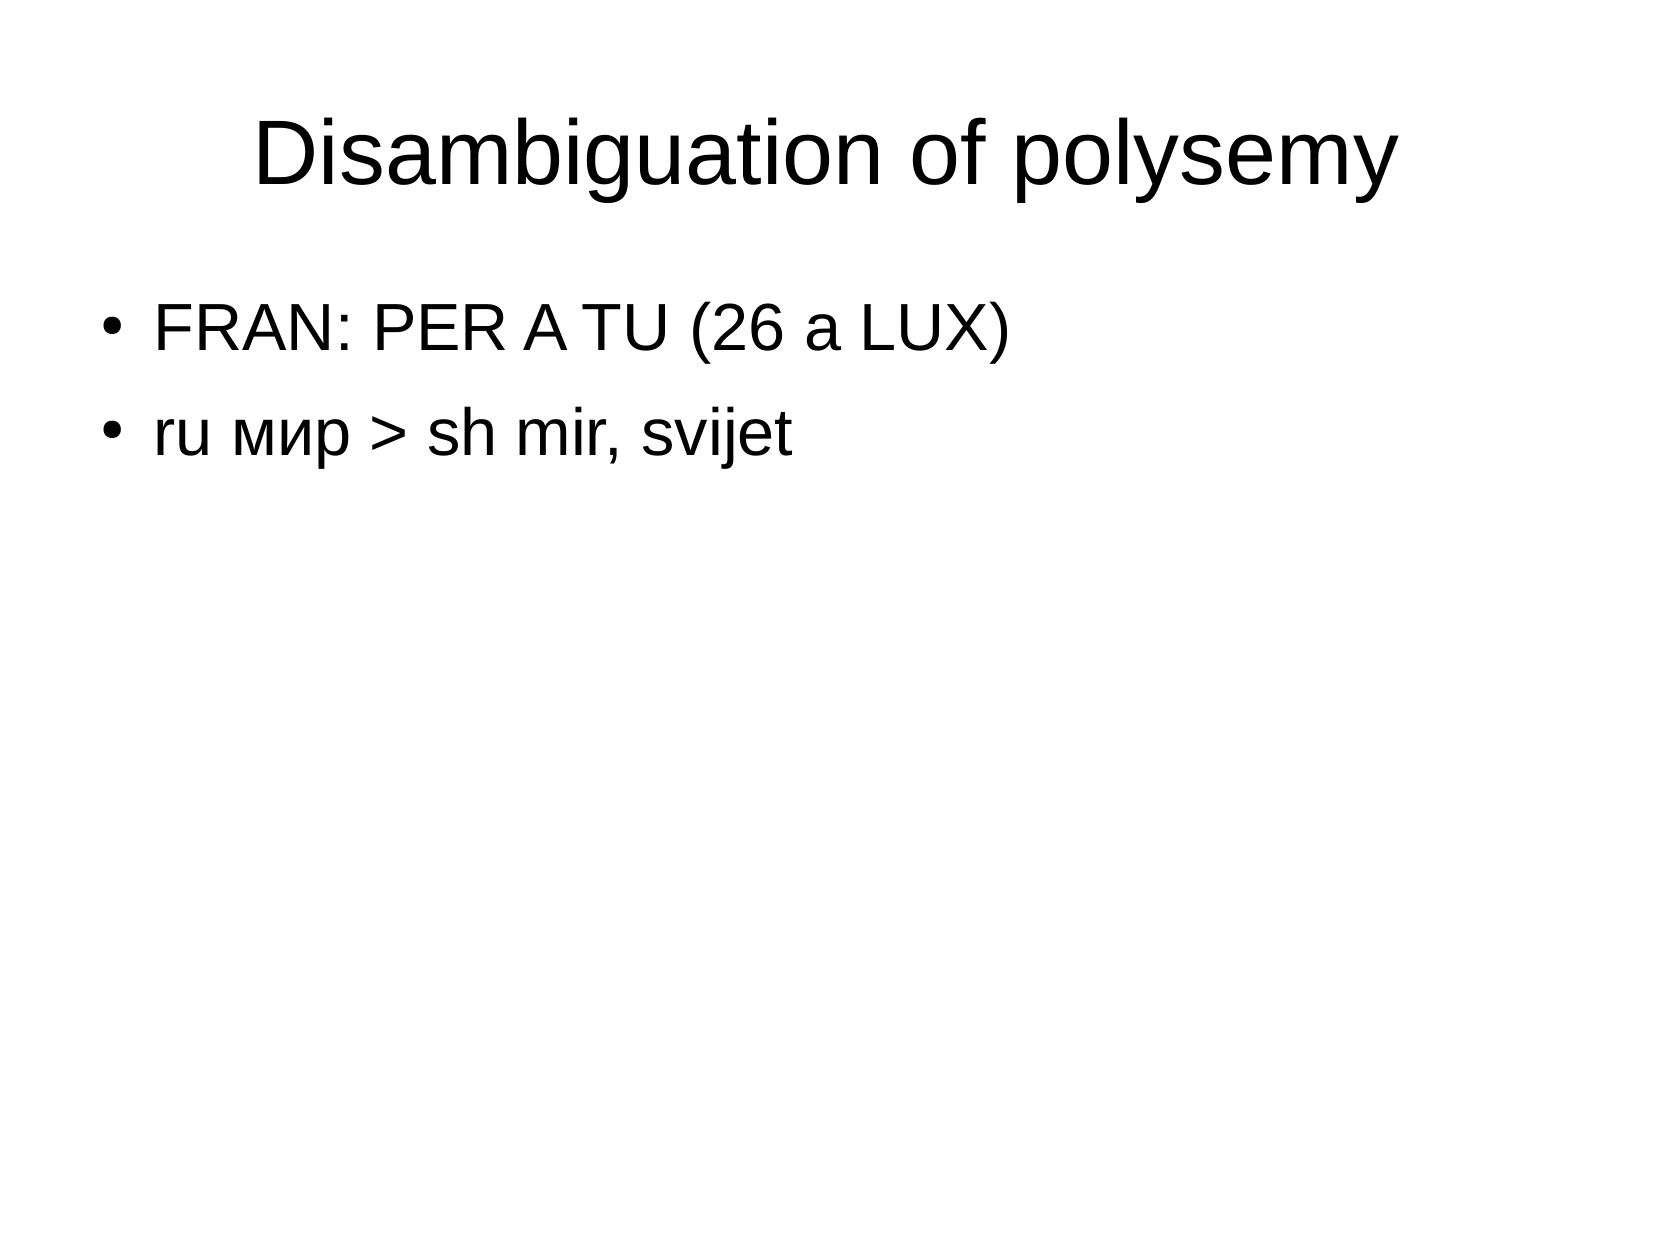

# Disambiguation of polysemy
FRAN: PER A TU (26 a LUX)
ru мир > sh mir, svijet